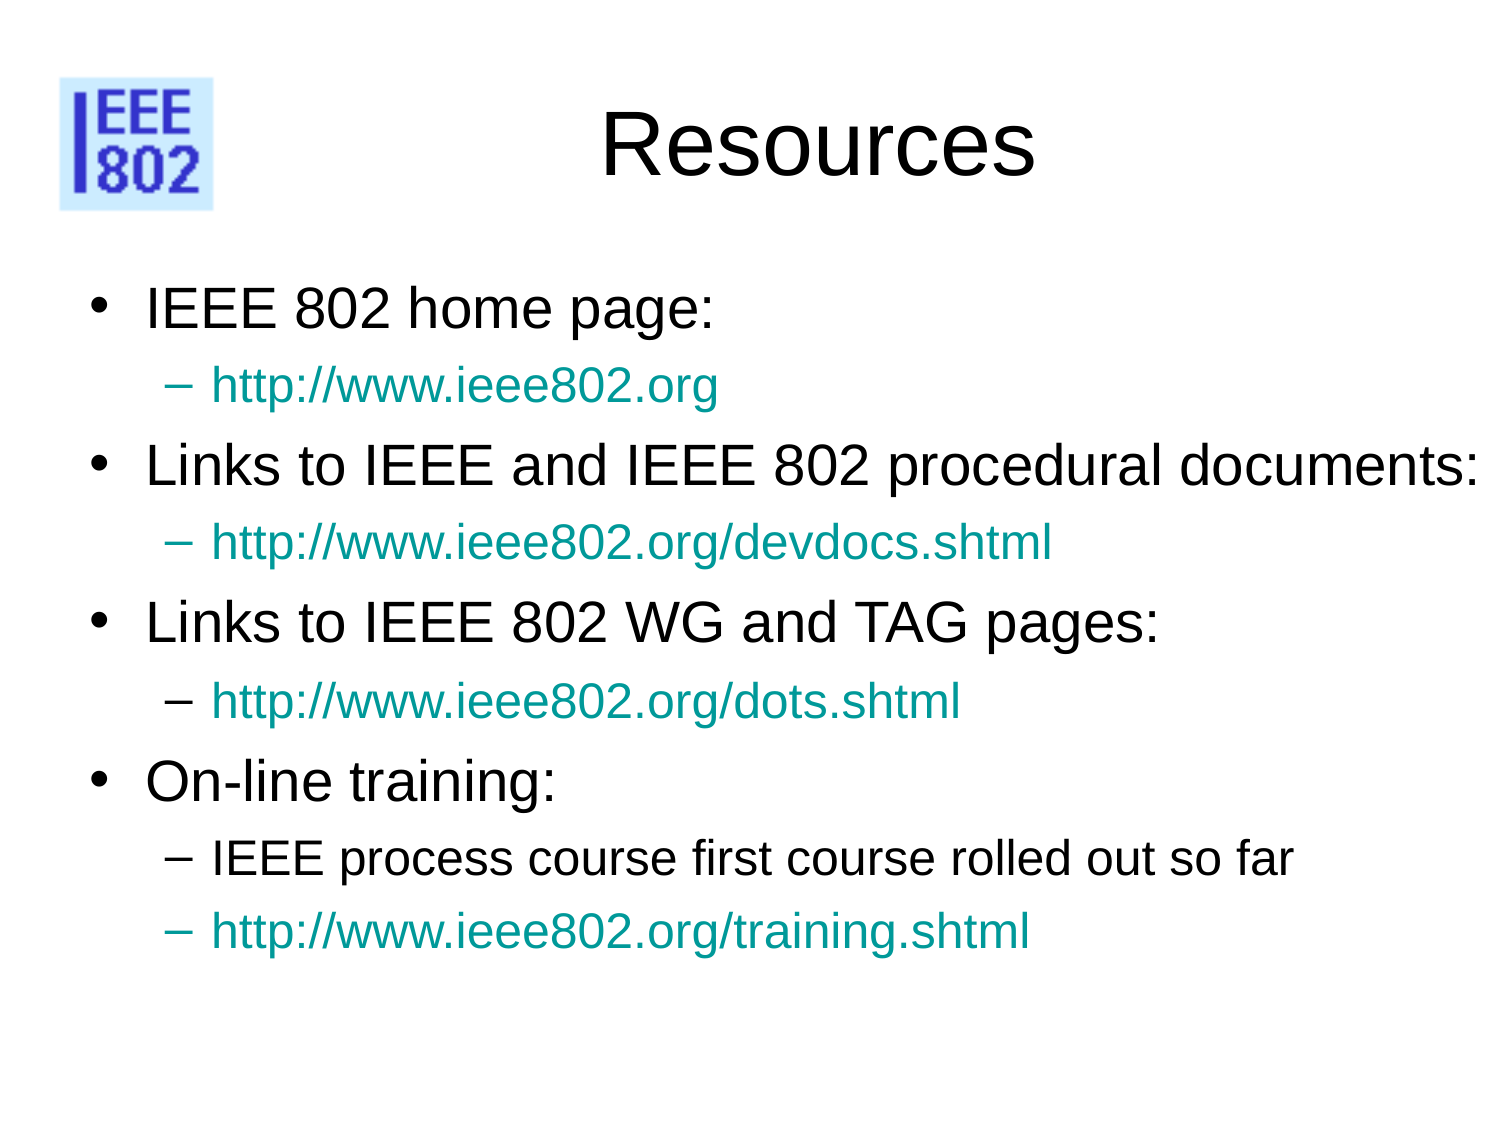

Resources
IEEE 802 home page:
http://www.ieee802.org
Links to IEEE and IEEE 802 procedural documents:
http://www.ieee802.org/devdocs.shtml
Links to IEEE 802 WG and TAG pages:
http://www.ieee802.org/dots.shtml
On-line training:
IEEE process course first course rolled out so far
http://www.ieee802.org/training.shtml